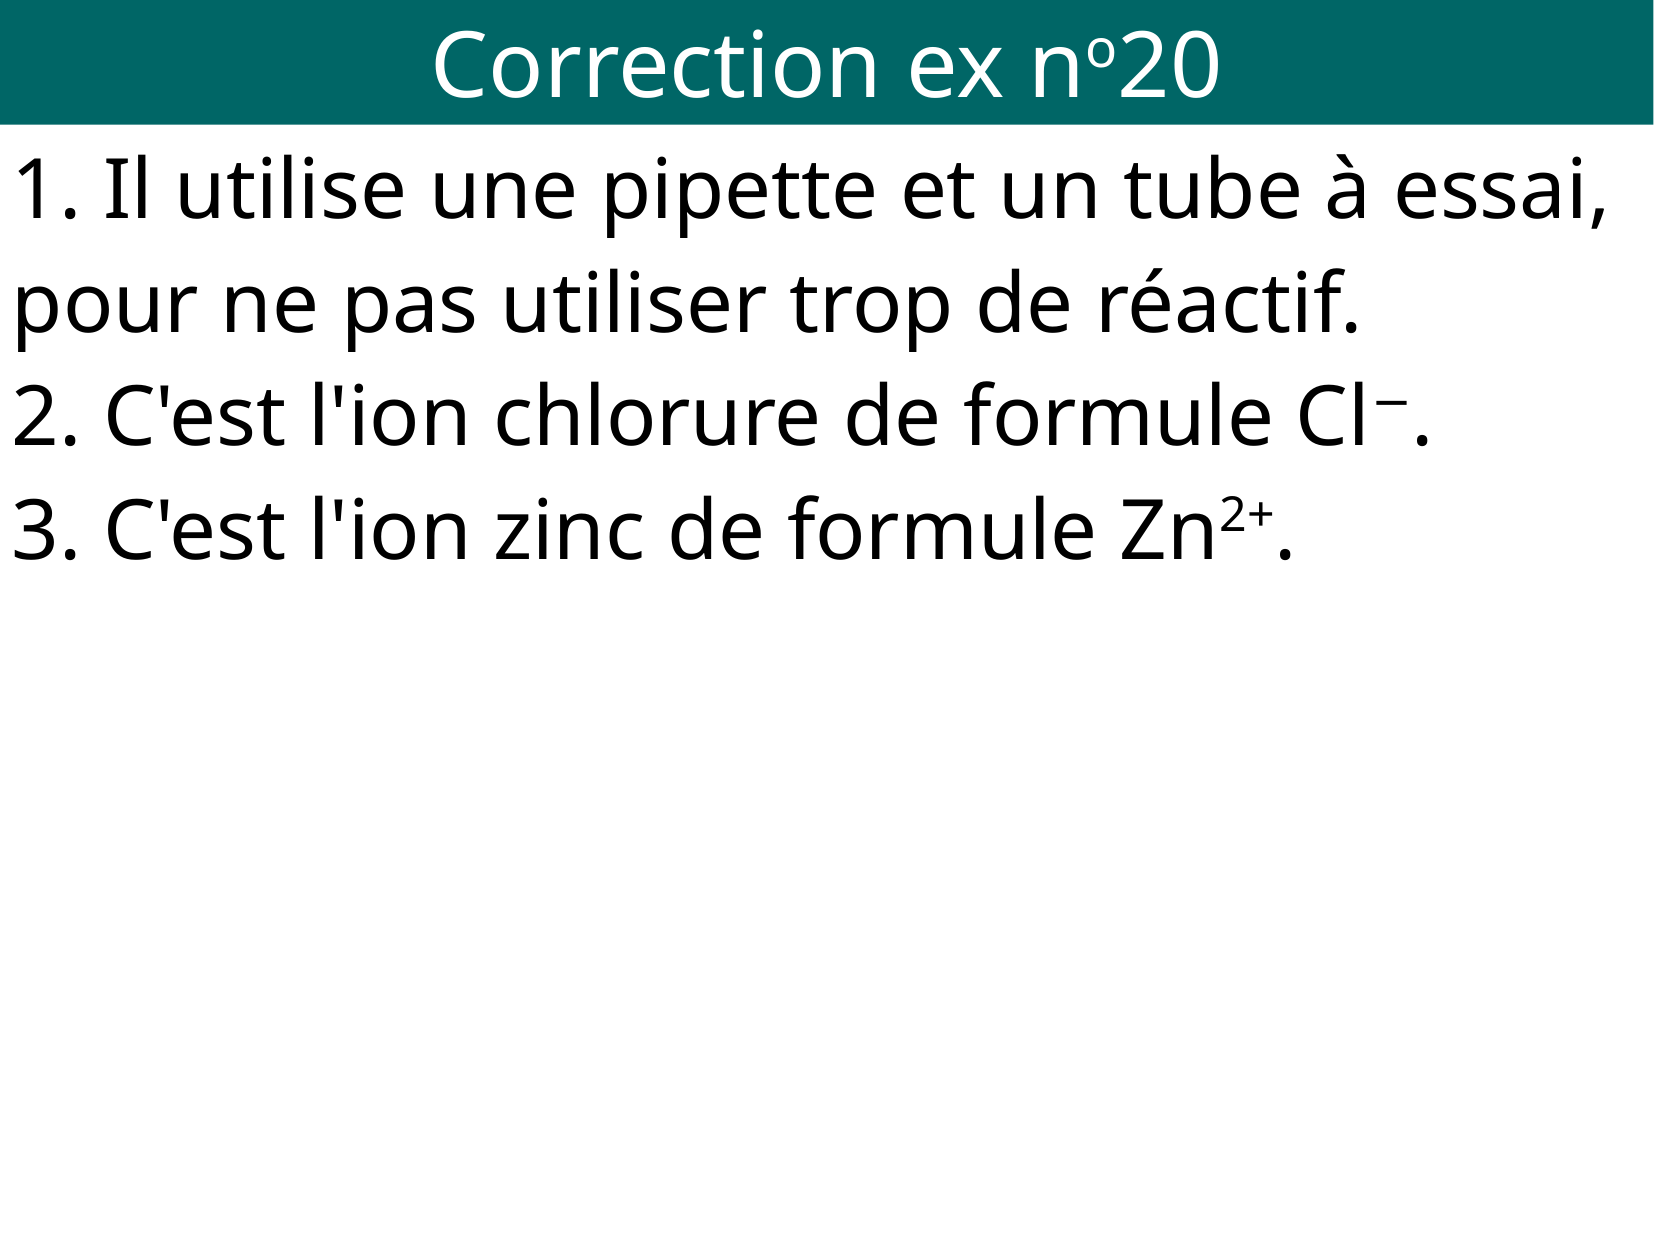

# Correction ex no20
1. Il utilise une pipette et un tube à essai, pour ne pas utiliser trop de réactif.
2. C'est l'ion chlorure de formule Cl−.
3. C'est l'ion zinc de formule Zn2+.